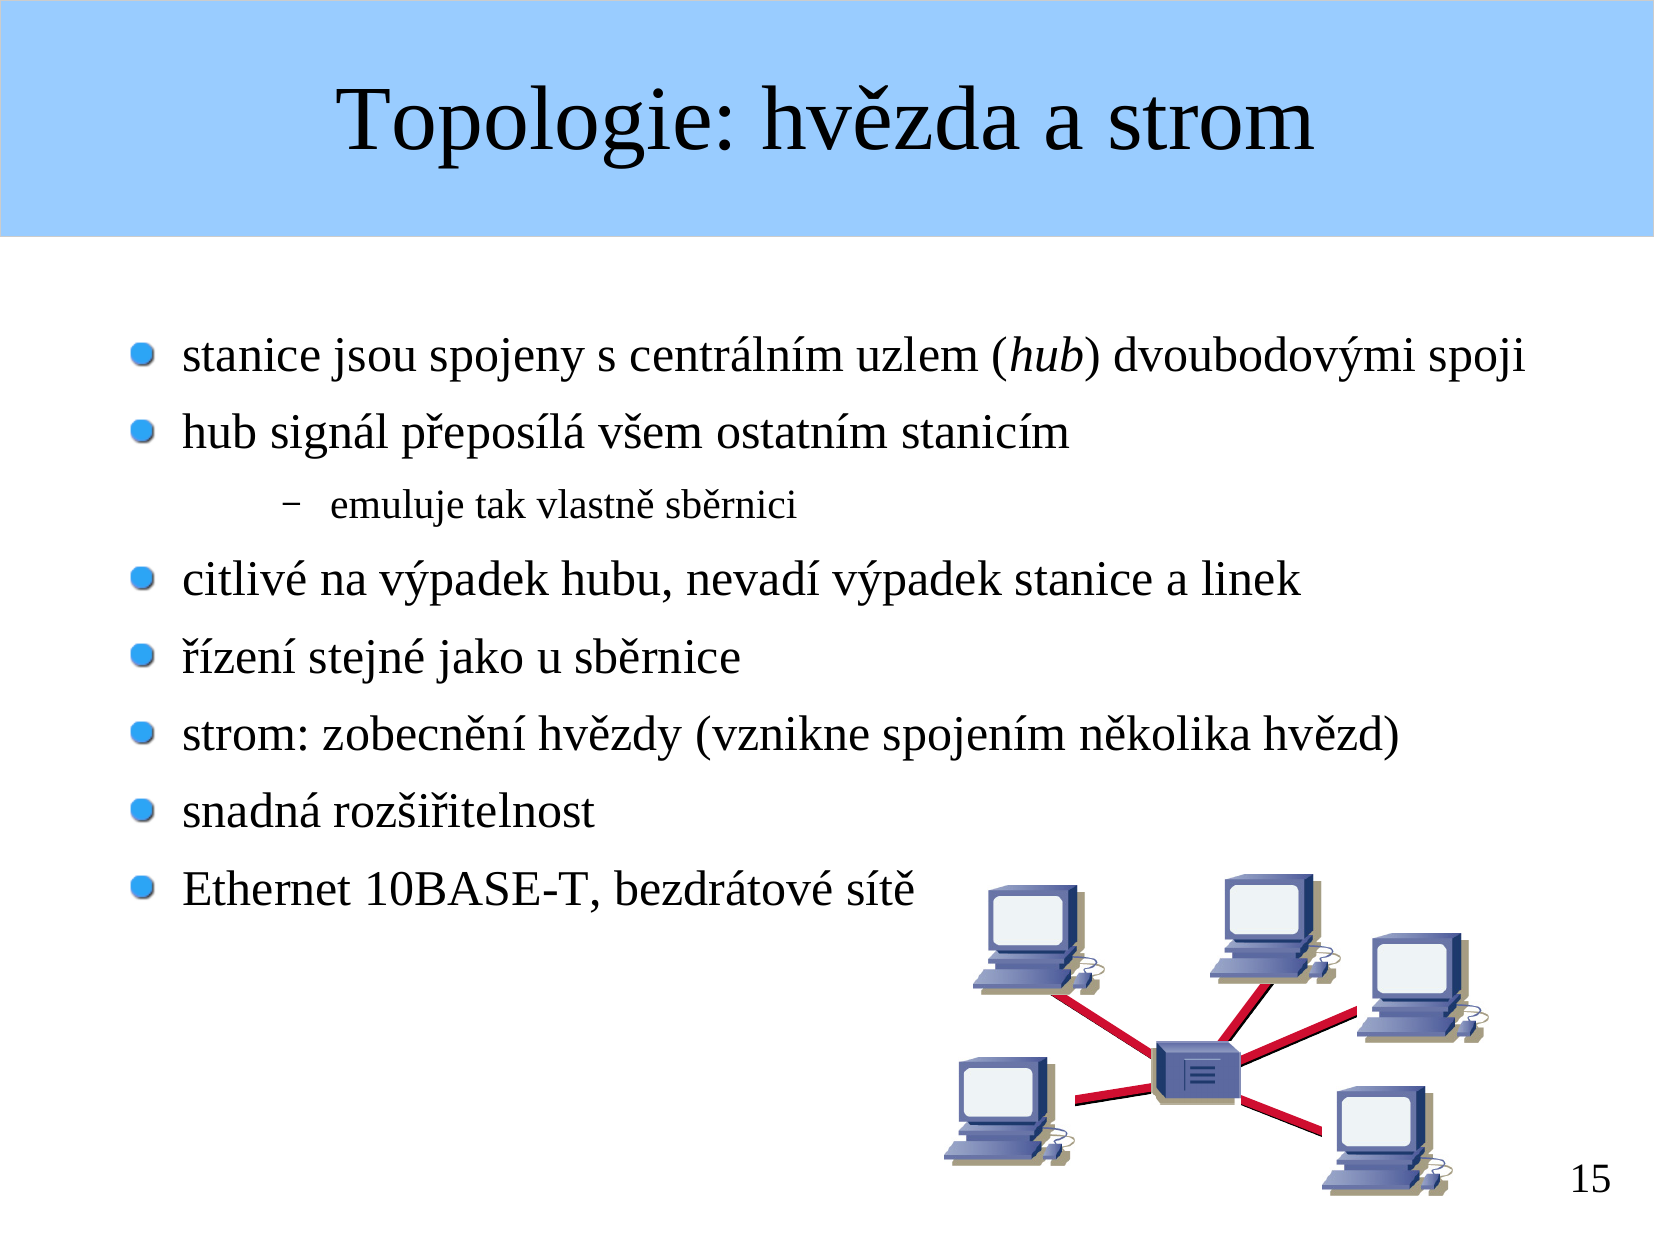

Topologie: hvězda a strom
# stanice jsou spojeny s centrálním uzlem (hub) dvoubodovými spoji
hub signál přeposílá všem ostatním stanicím
emuluje tak vlastně sběrnici
citlivé na výpadek hubu, nevadí výpadek stanice a linek
řízení stejné jako u sběrnice
strom: zobecnění hvězdy (vznikne spojením několika hvězd)
snadná rozšiřitelnost
Ethernet 10BASE-T, bezdrátové sítě